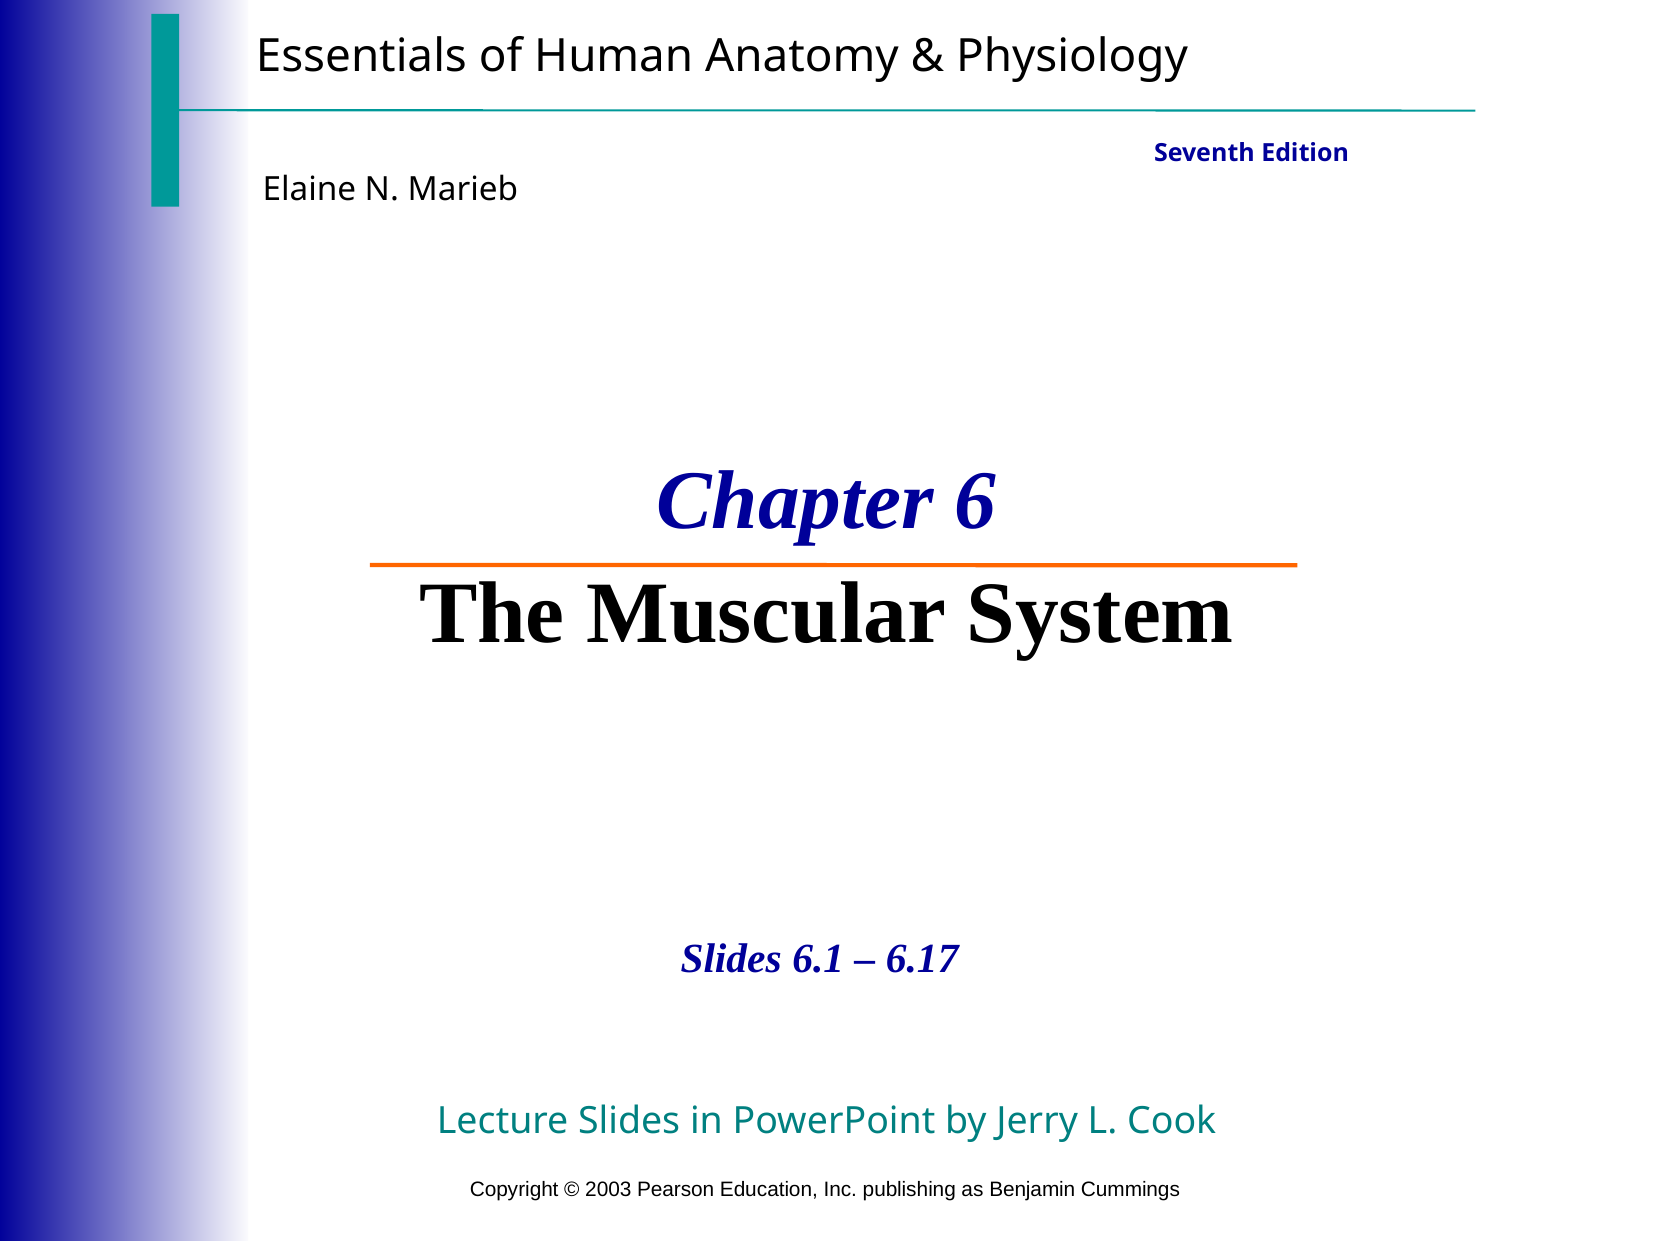

Essentials of Human Anatomy & Physiology
Seventh Edition
Elaine N. Marieb
# Chapter 6 The Muscular System
Slides 6.1 – 6.17
Lecture Slides in PowerPoint by Jerry L. Cook
Copyright © 2003 Pearson Education, Inc. publishing as Benjamin Cummings